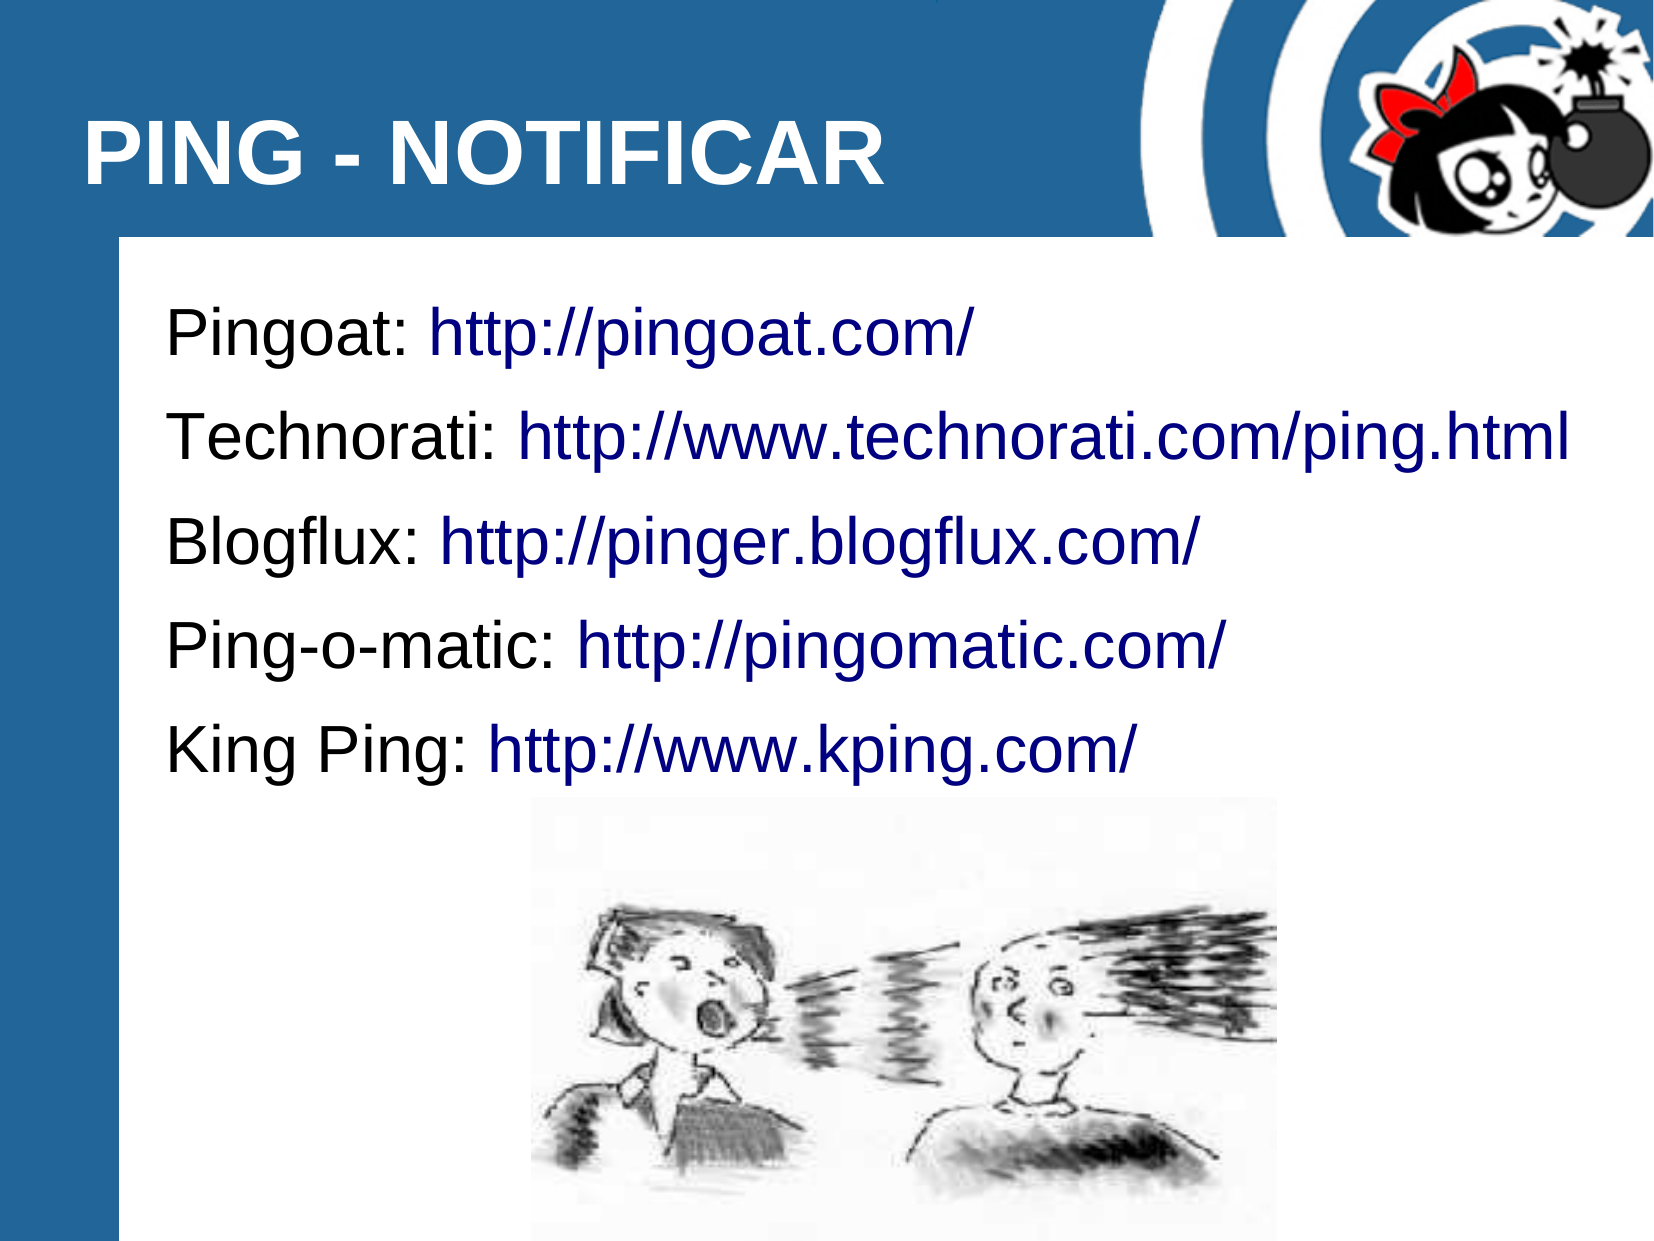

# PING - NOTIFICAR
Pingoat: http://pingoat.com/
Technorati: http://www.technorati.com/ping.html
Blogflux: http://pinger.blogflux.com/
Ping-o-matic: http://pingomatic.com/
King Ping: http://www.kping.com/